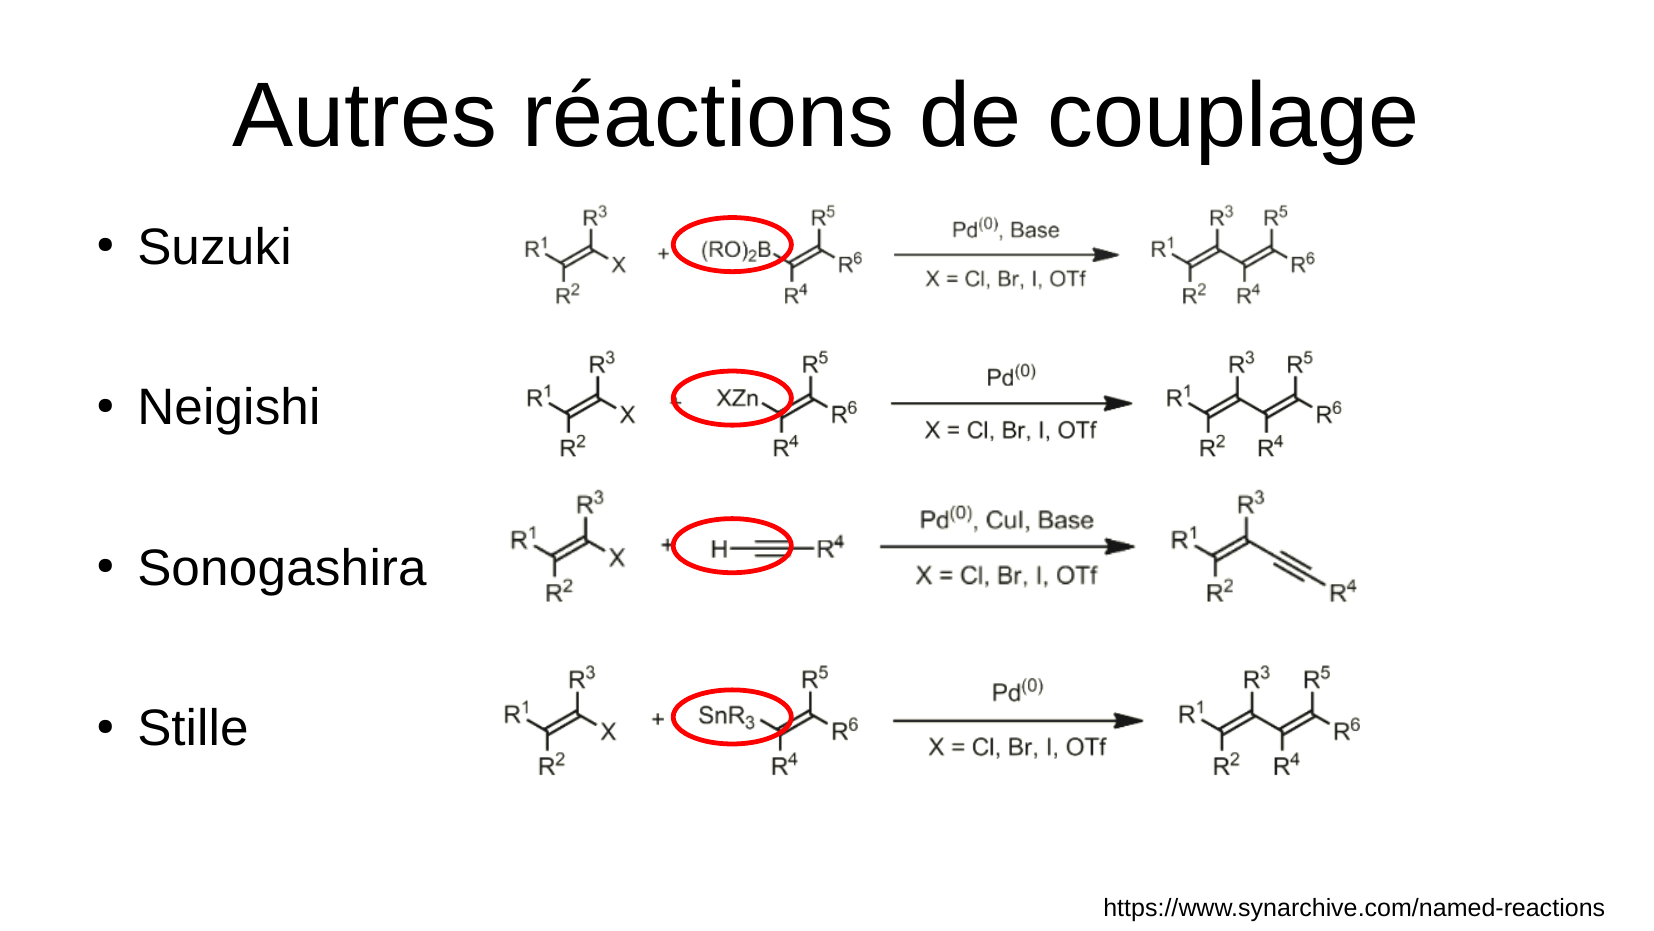

# Autres réactions de couplage
Suzuki
Neigishi
Sonogashira
Stille
https://www.synarchive.com/named-reactions